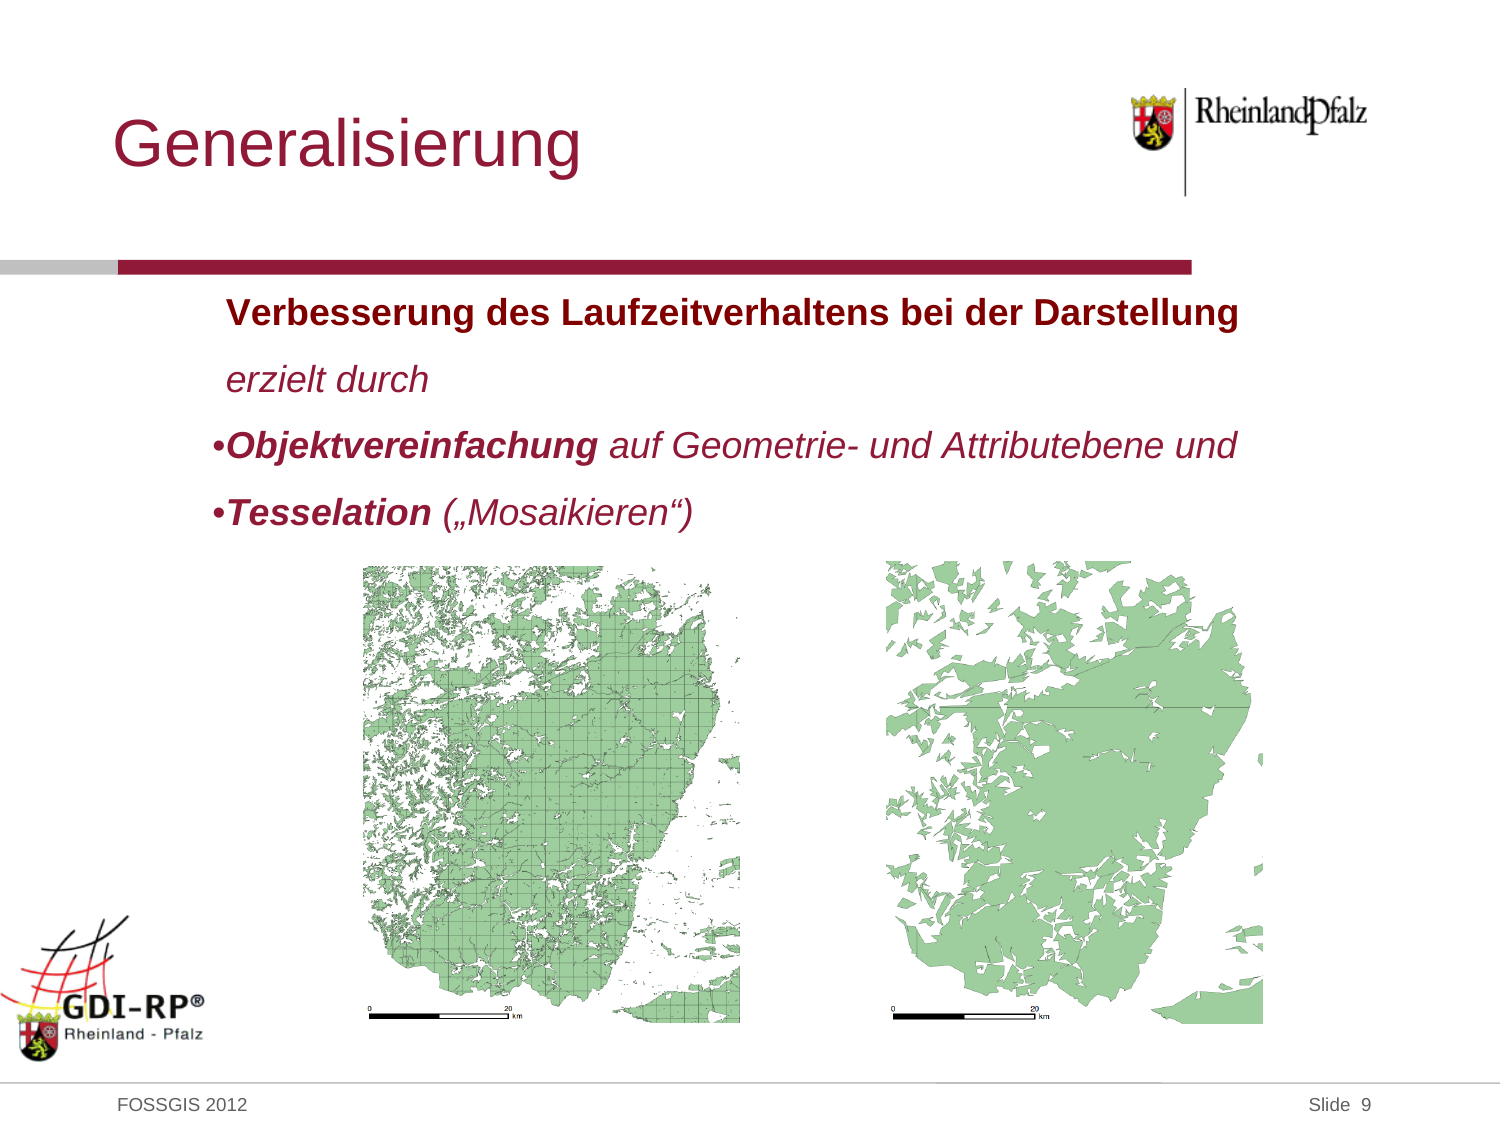

# Generalisierung
Verbesserung des Laufzeitverhaltens bei der Darstellung
erzielt durch
Objektvereinfachung auf Geometrie- und Attributebene und
Tesselation („Mosaikieren“)